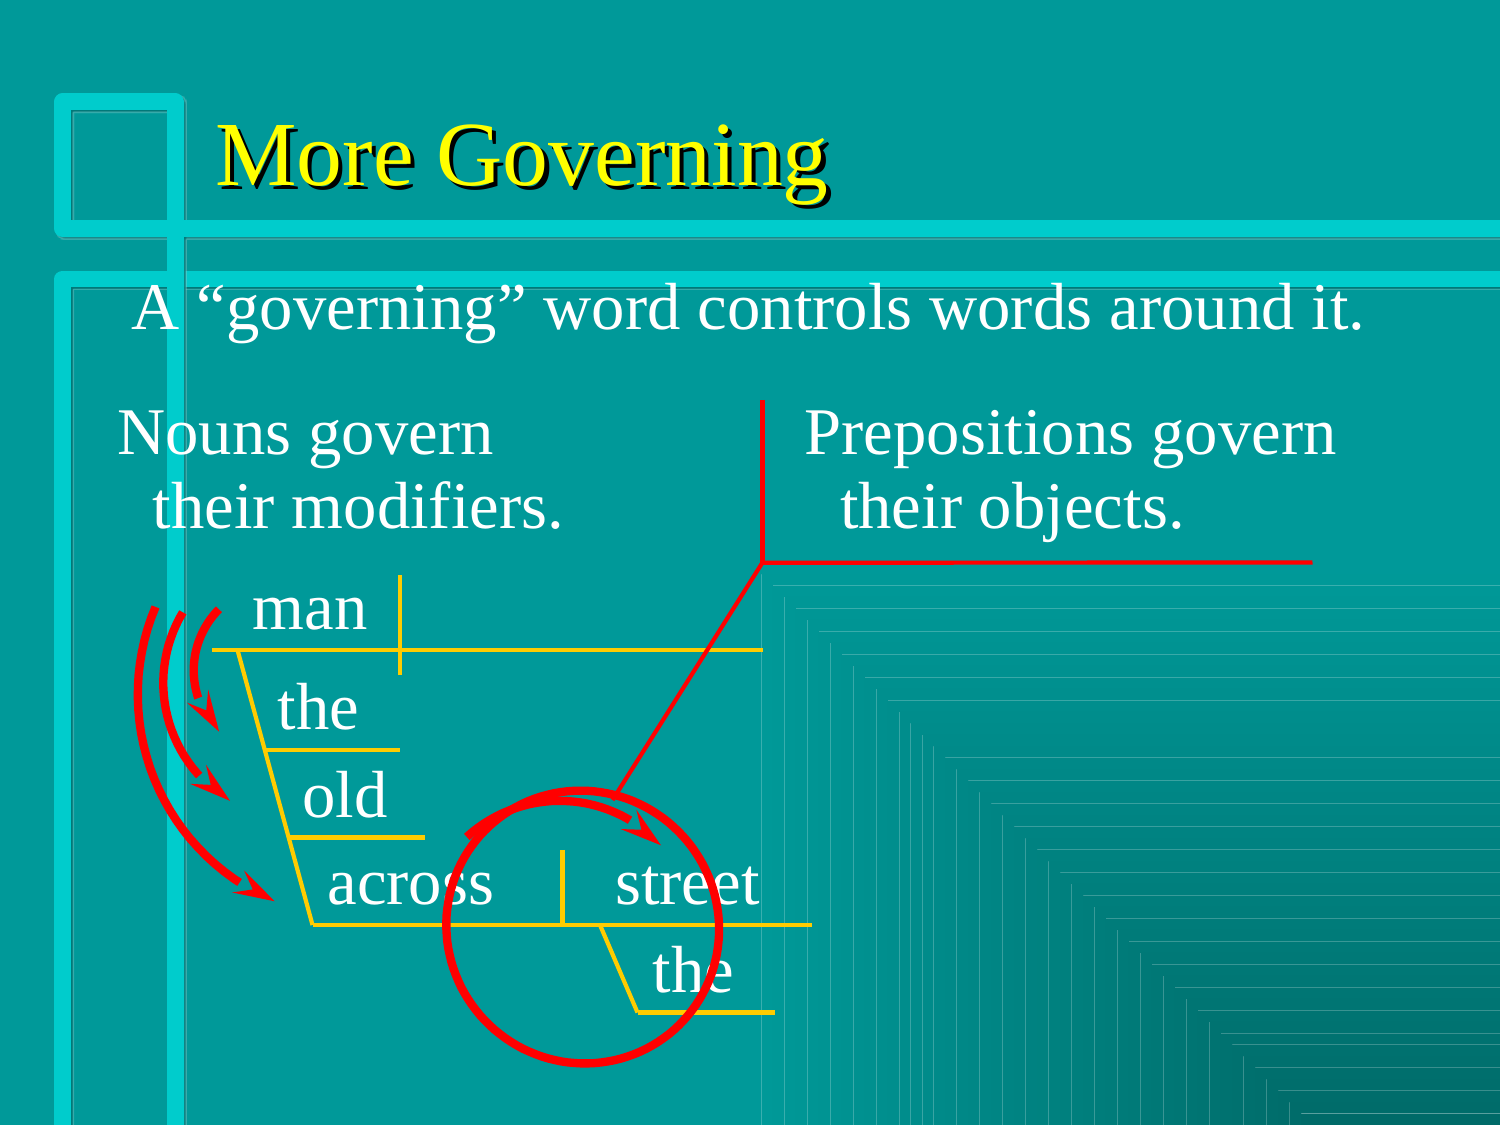

# More Governing
 A “governing” word controls words around it.
 Nouns govern
 their modifiers.
 Prepositions govern
 their objects.
man
the
old
across
street
the